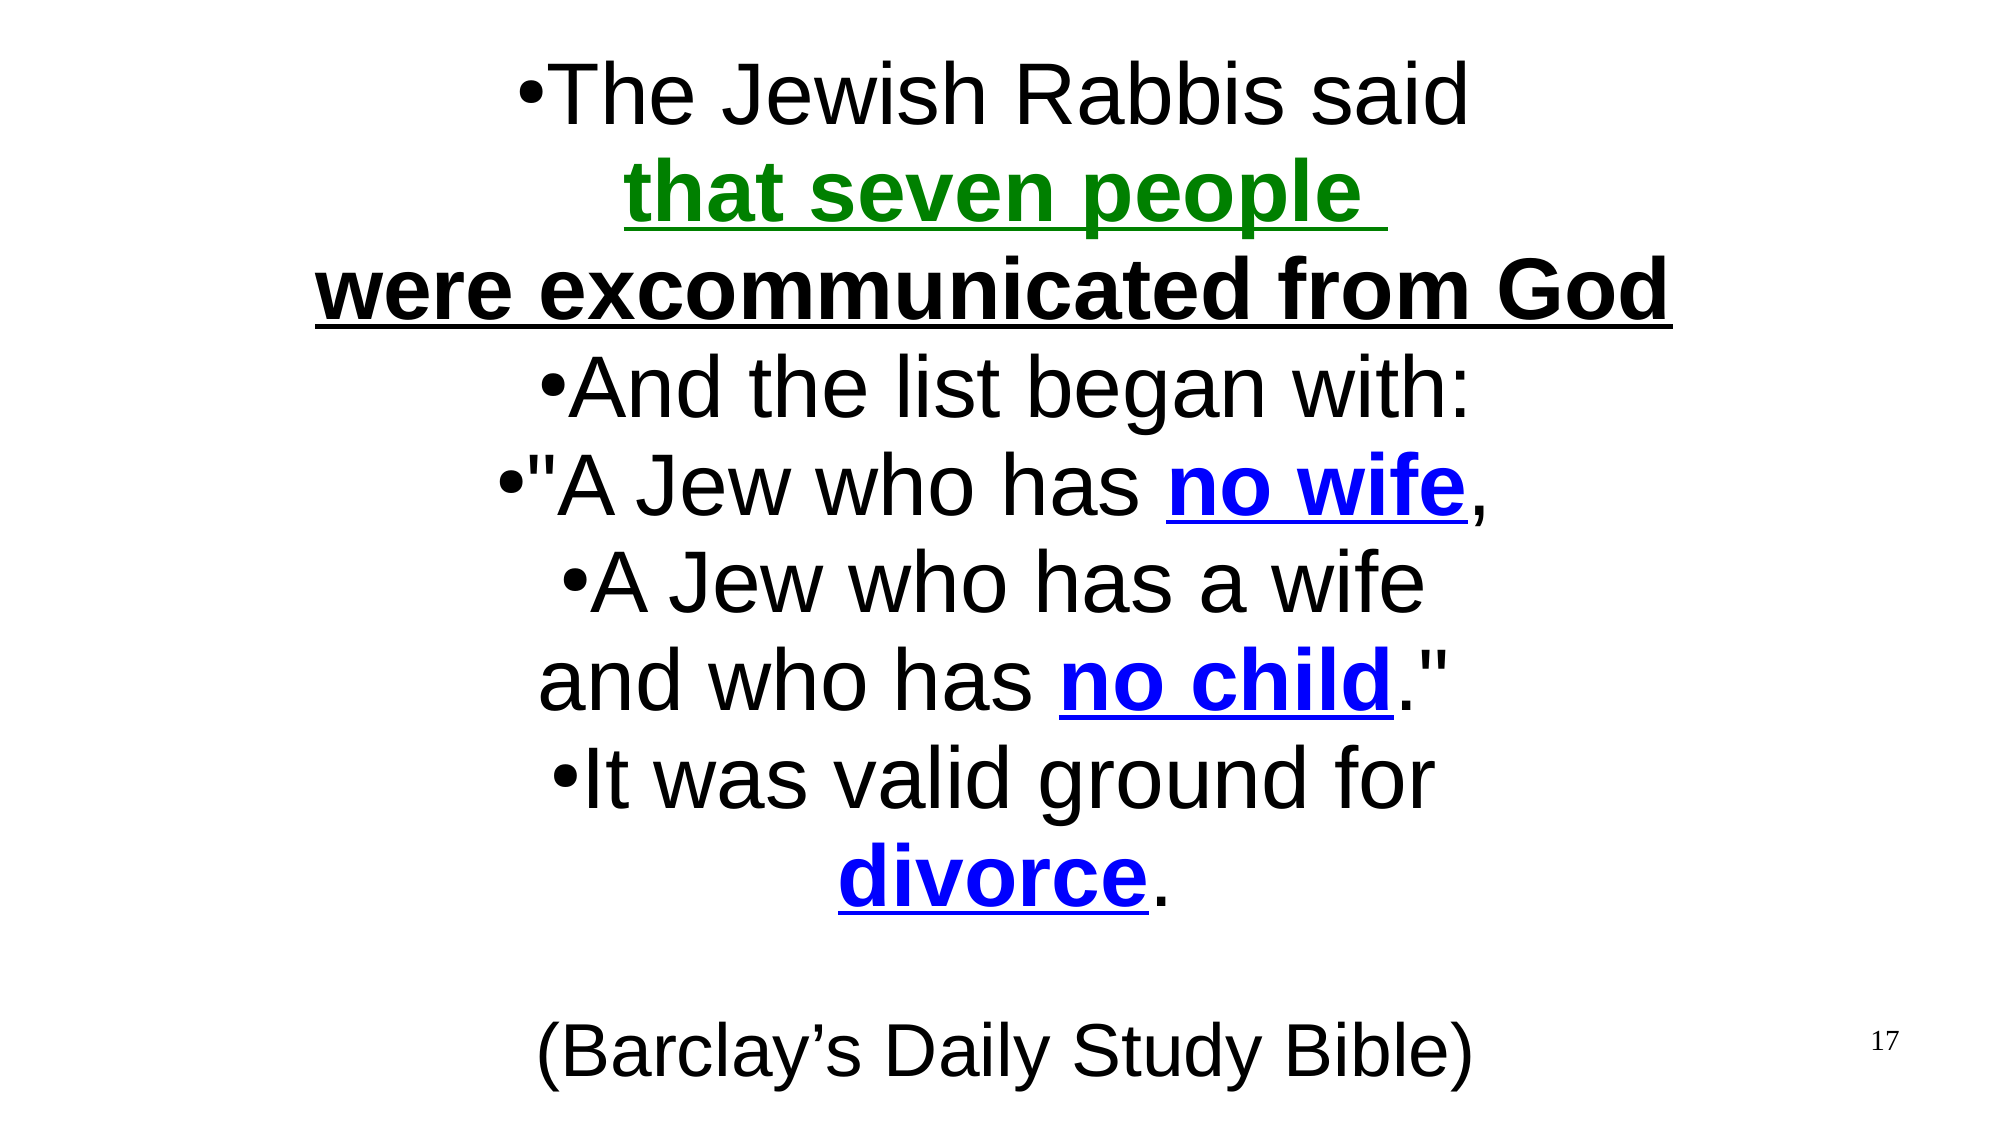

The Jewish Rabbis said
that seven people
were excommunicated from God
And the list began with:
"A Jew who has no wife,
A Jew who has a wife
and who has no child."
It was valid ground for
divorce.
(Barclay’s Daily Study Bible)
17